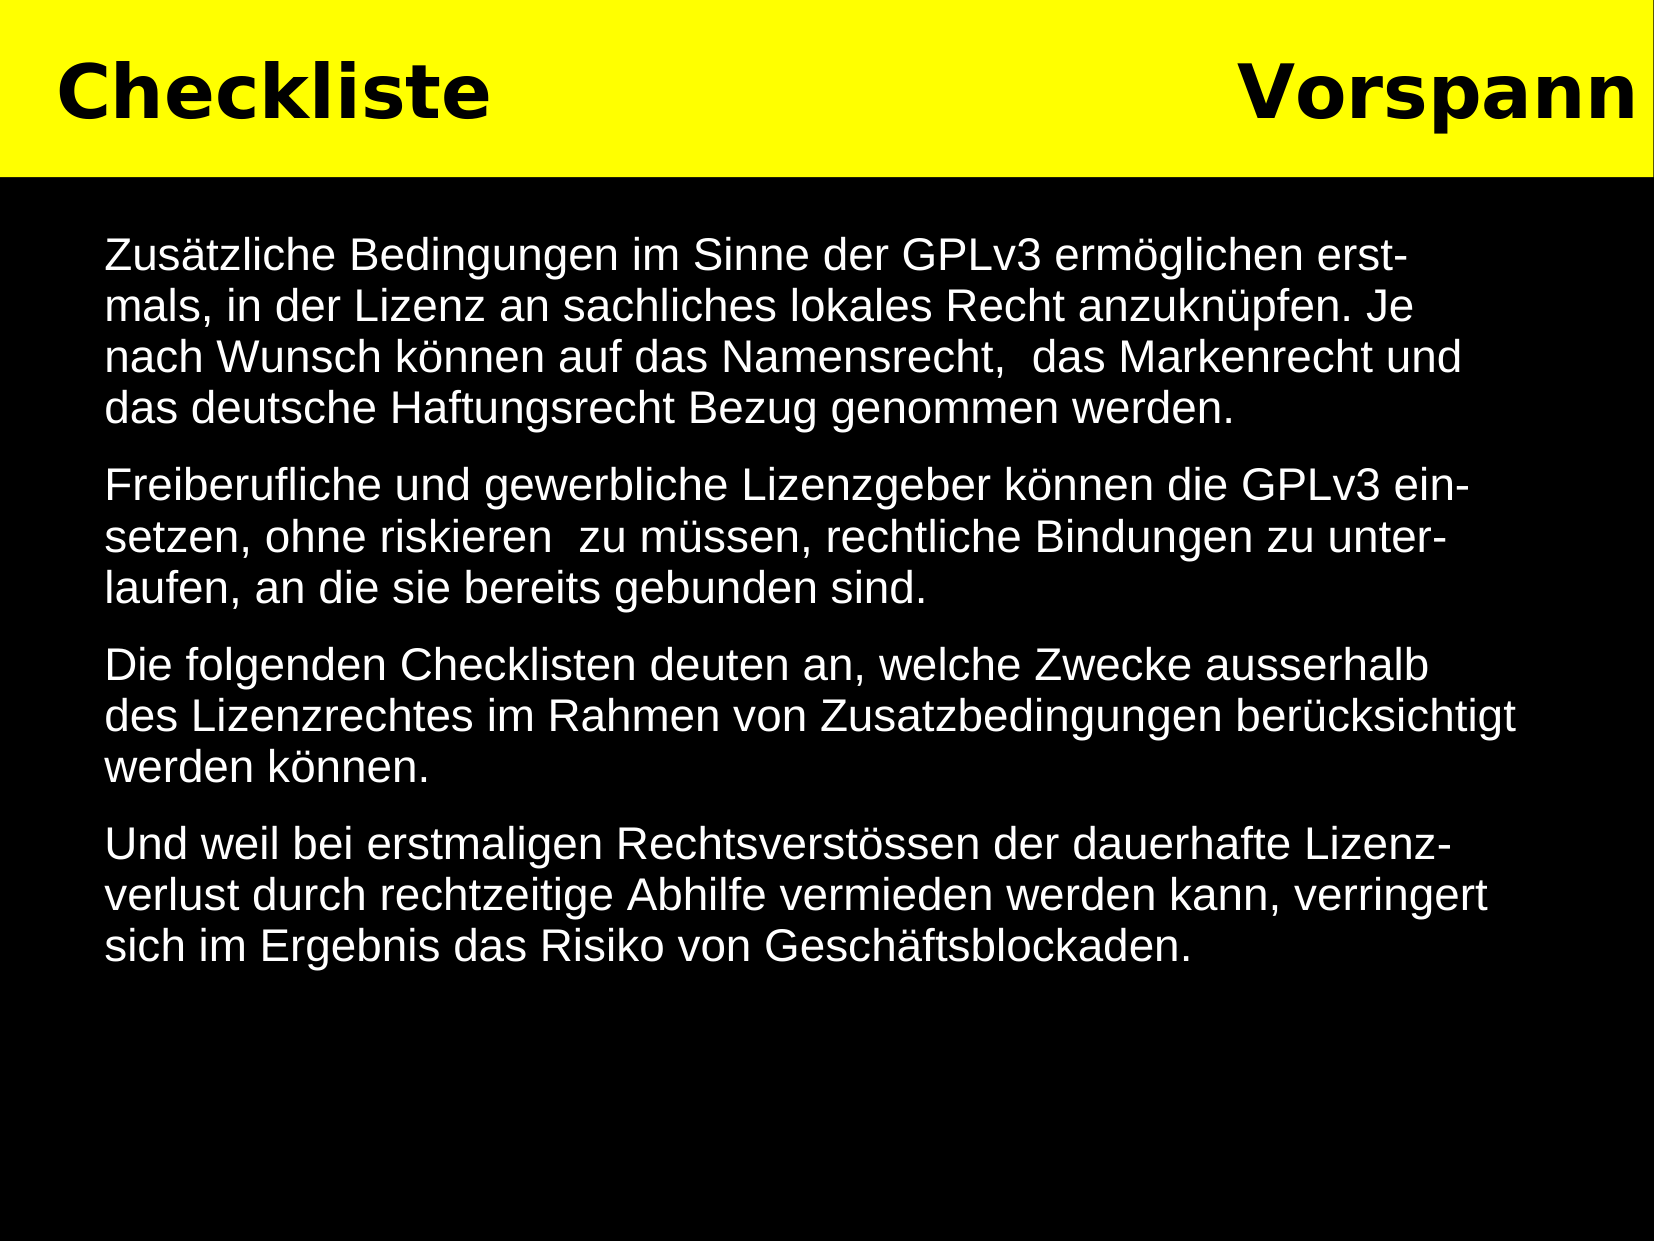

Checkliste 										Vorspann
Zusätzliche Bedingungen im Sinne der GPLv3 ermöglichen erst-
mals, in der Lizenz an sachliches lokales Recht anzuknüpfen. Je
nach Wunsch können auf das Namensrecht, das Markenrecht und
das deutsche Haftungsrecht Bezug genommen werden.
Freiberufliche und gewerbliche Lizenzgeber können die GPLv3 ein-
setzen, ohne riskieren zu müssen, rechtliche Bindungen zu unter-
laufen, an die sie bereits gebunden sind.
Die folgenden Checklisten deuten an, welche Zwecke ausserhalb
des Lizenzrechtes im Rahmen von Zusatzbedingungen berücksichtigt
werden können.
Und weil bei erstmaligen Rechtsverstössen der dauerhafte Lizenz-
verlust durch rechtzeitige Abhilfe vermieden werden kann, verringert
sich im Ergebnis das Risiko von Geschäftsblockaden.